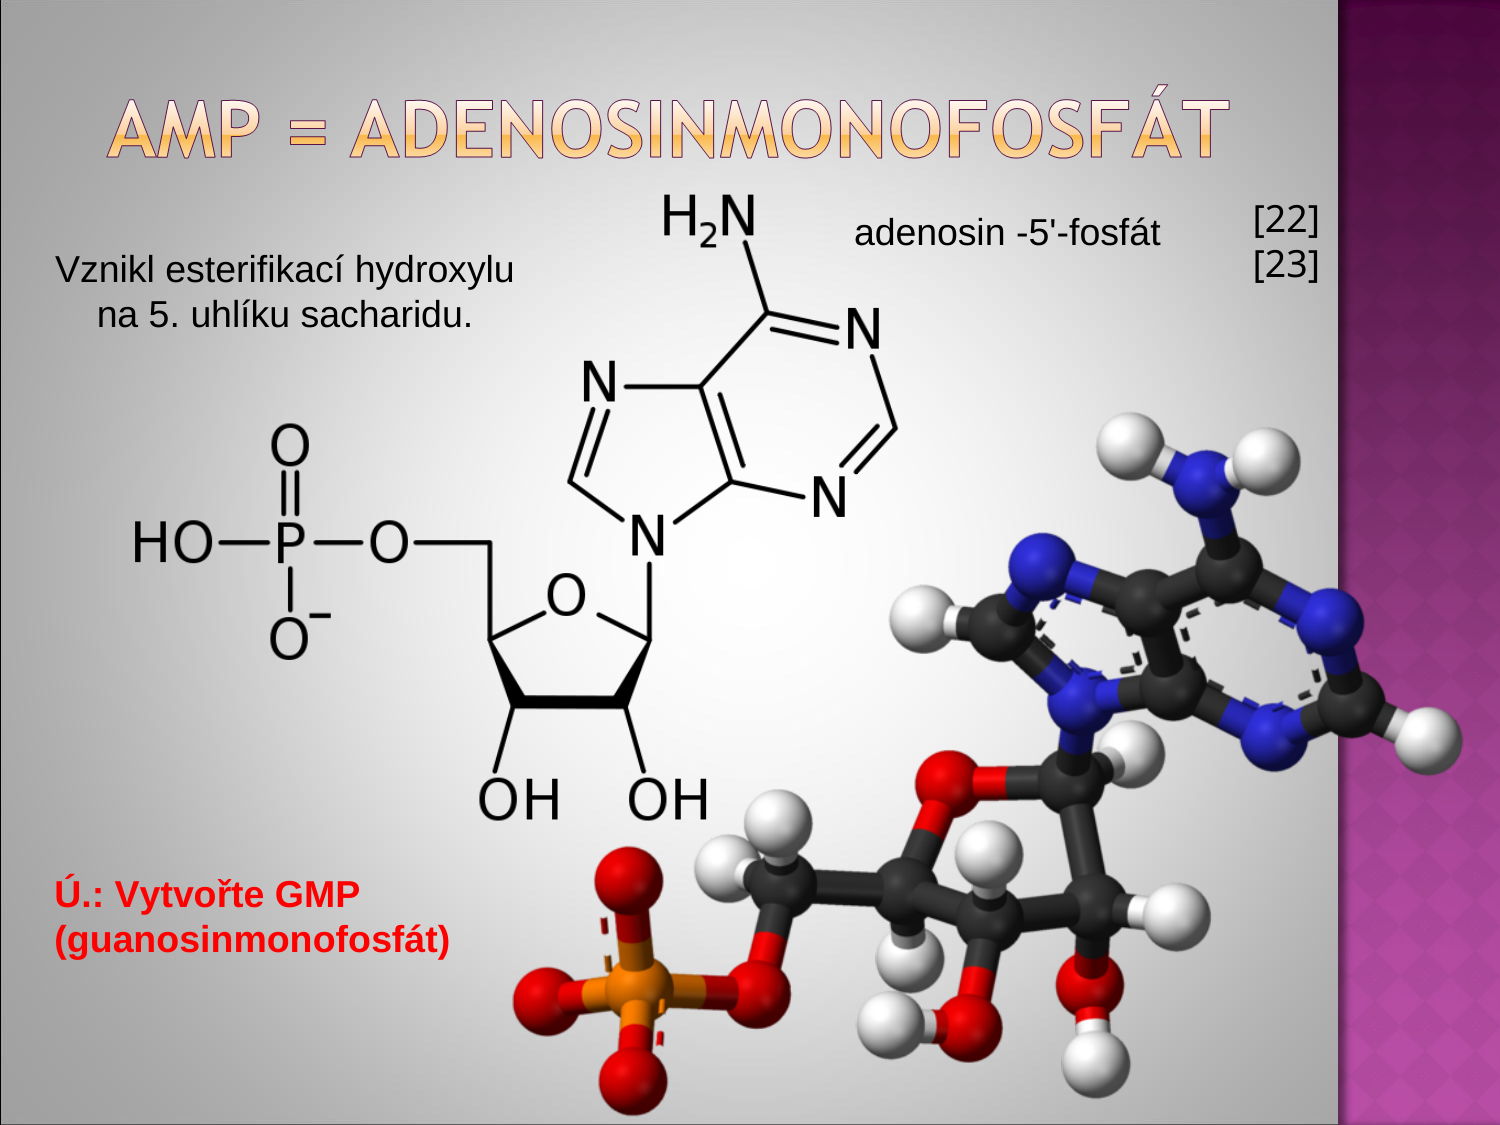

[22]
[23]
adenosin -5'-fosfát
Vznikl esterifikací hydroxylu
na 5. uhlíku sacharidu.
Ú.: Vytvořte GMP
(guanosinmonofosfát)